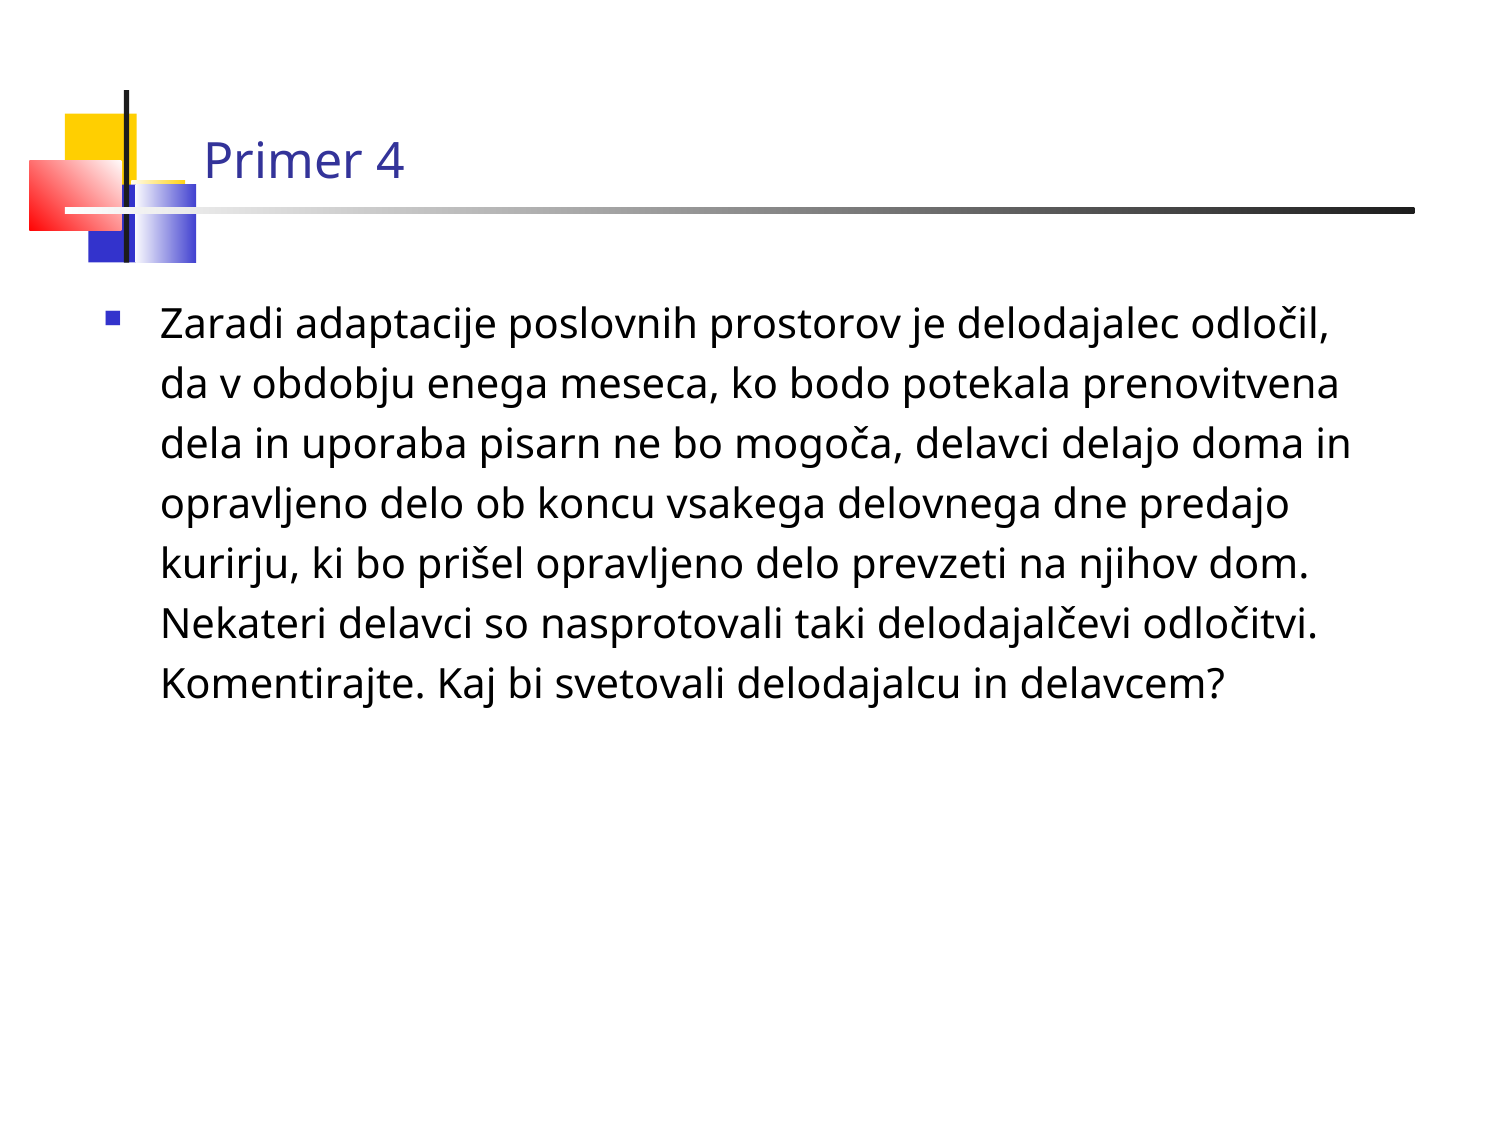

# Primer 4
Zaradi adaptacije poslovnih prostorov je delodajalec odločil, da v obdobju enega meseca, ko bodo potekala prenovitvena dela in uporaba pisarn ne bo mogoča, delavci delajo doma in opravljeno delo ob koncu vsakega delovnega dne predajo kurirju, ki bo prišel opravljeno delo prevzeti na njihov dom. Nekateri delavci so nasprotovali taki delodajalčevi odločitvi. Komentirajte. Kaj bi svetovali delodajalcu in delavcem?